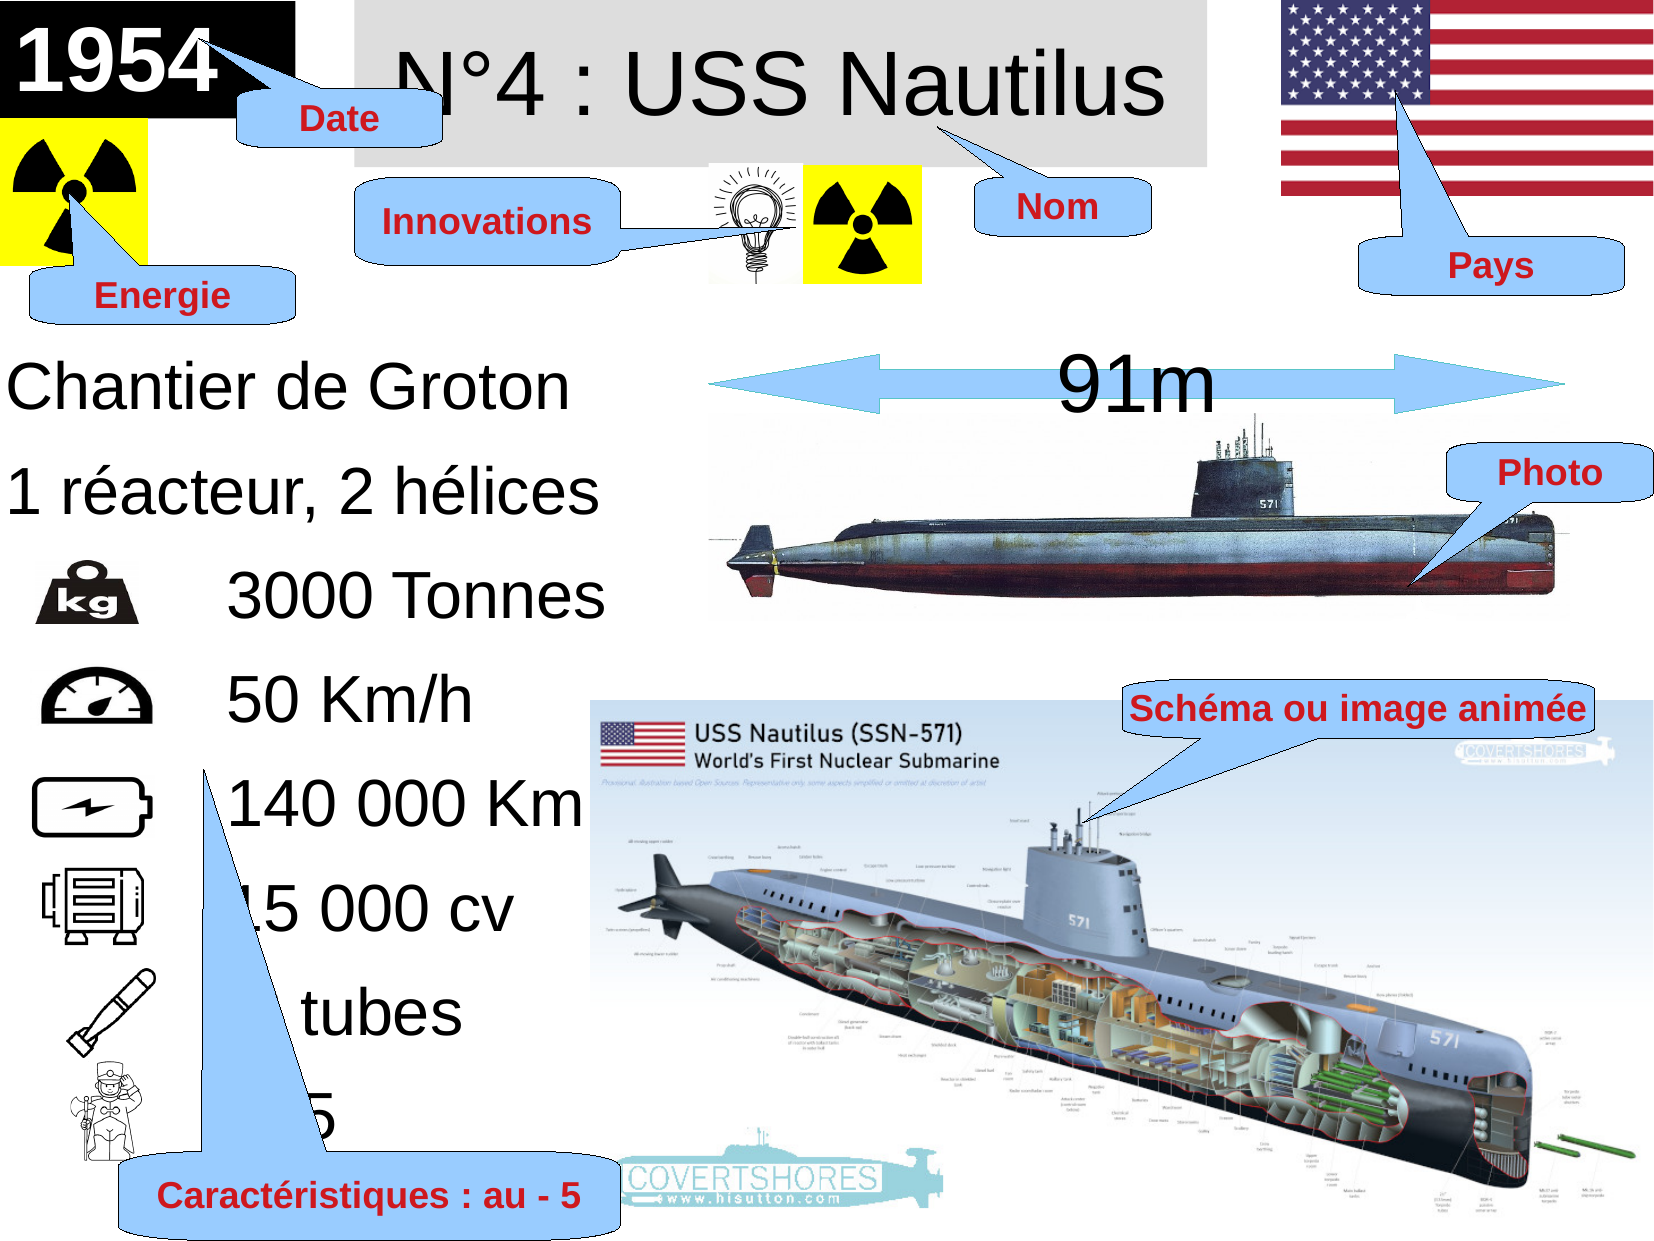

# N°4 : USS Nautilus
1954
Date
Innovations
Nom
Pays
Energie
Chantier de Groton
1 réacteur, 2 hélices
 			3000 Tonnes
 			50 Km/h
 		140 000 Km
 		15 000 cv
 	 6 tubes
 		105
91m
Photo
Schéma ou image animée
Caractéristiques : au - 5